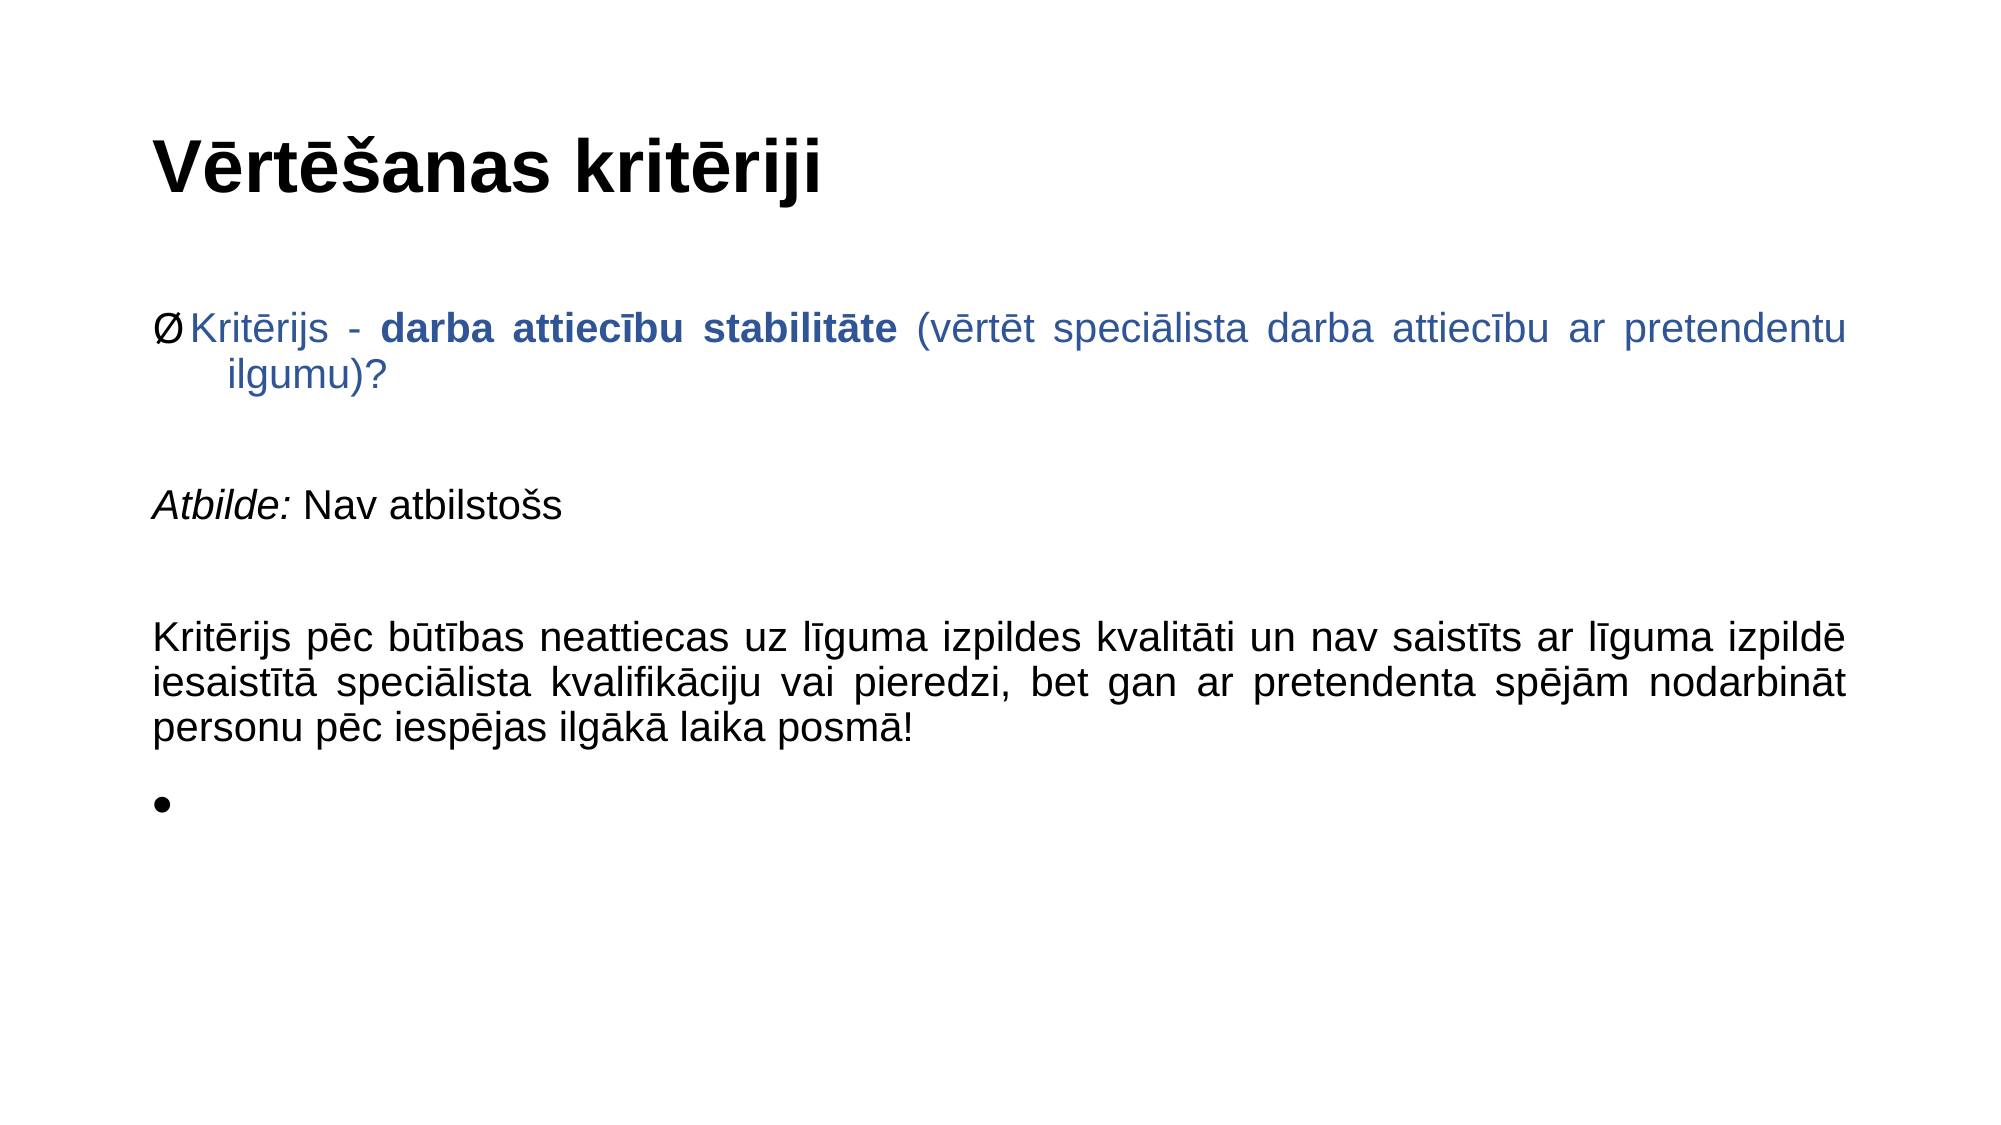

# Vērtēšanas kritēriji
Kritērijs - darba attiecību stabilitāte (vērtēt speciālista darba attiecību ar pretendentu ilgumu)?
Atbilde: Nav atbilstošs
Kritērijs pēc būtības neattiecas uz līguma izpildes kvalitāti un nav saistīts ar līguma izpildē iesaistītā speciālista kvalifikāciju vai pieredzi, bet gan ar pretendenta spējām nodarbināt personu pēc iespējas ilgākā laika posmā!